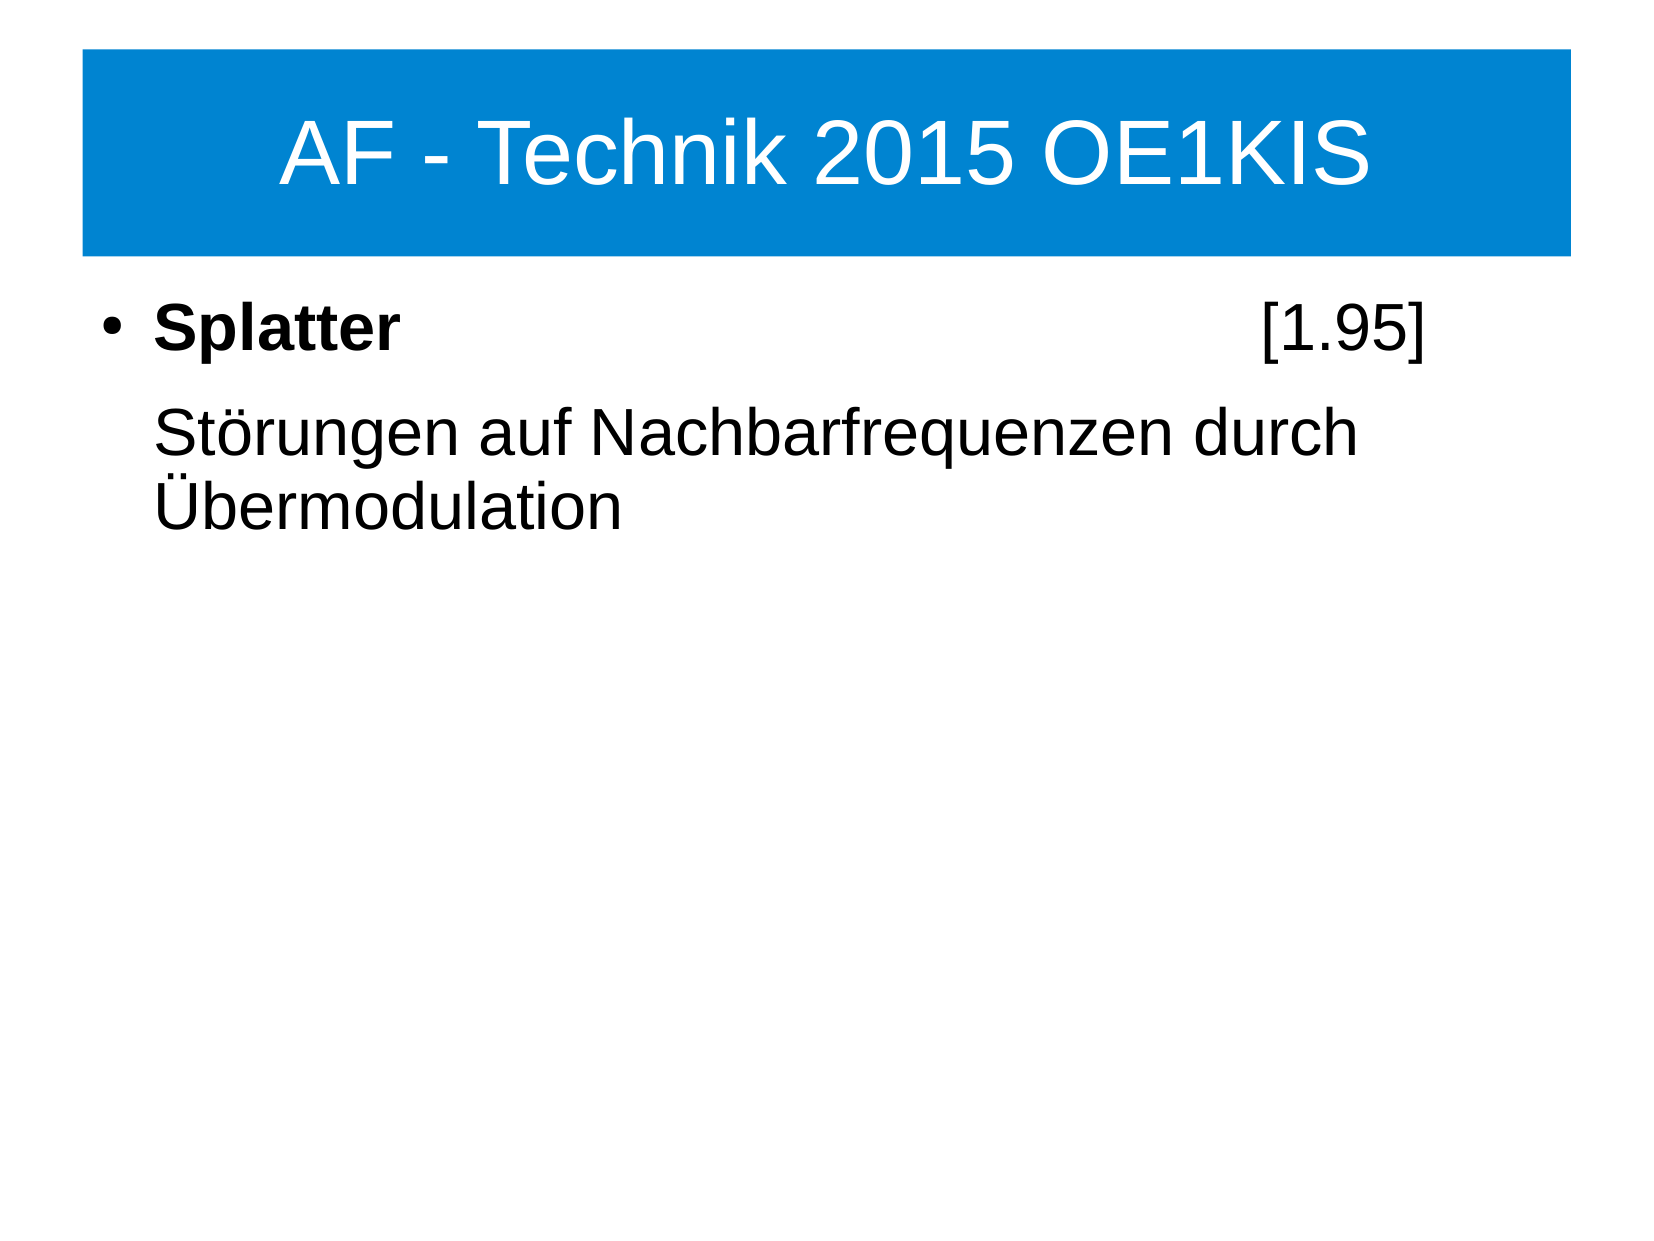

# AF - Technik 2015 OE1KIS
Splatter												[1.95]
Störungen auf Nachbarfrequenzen durch Übermodulation